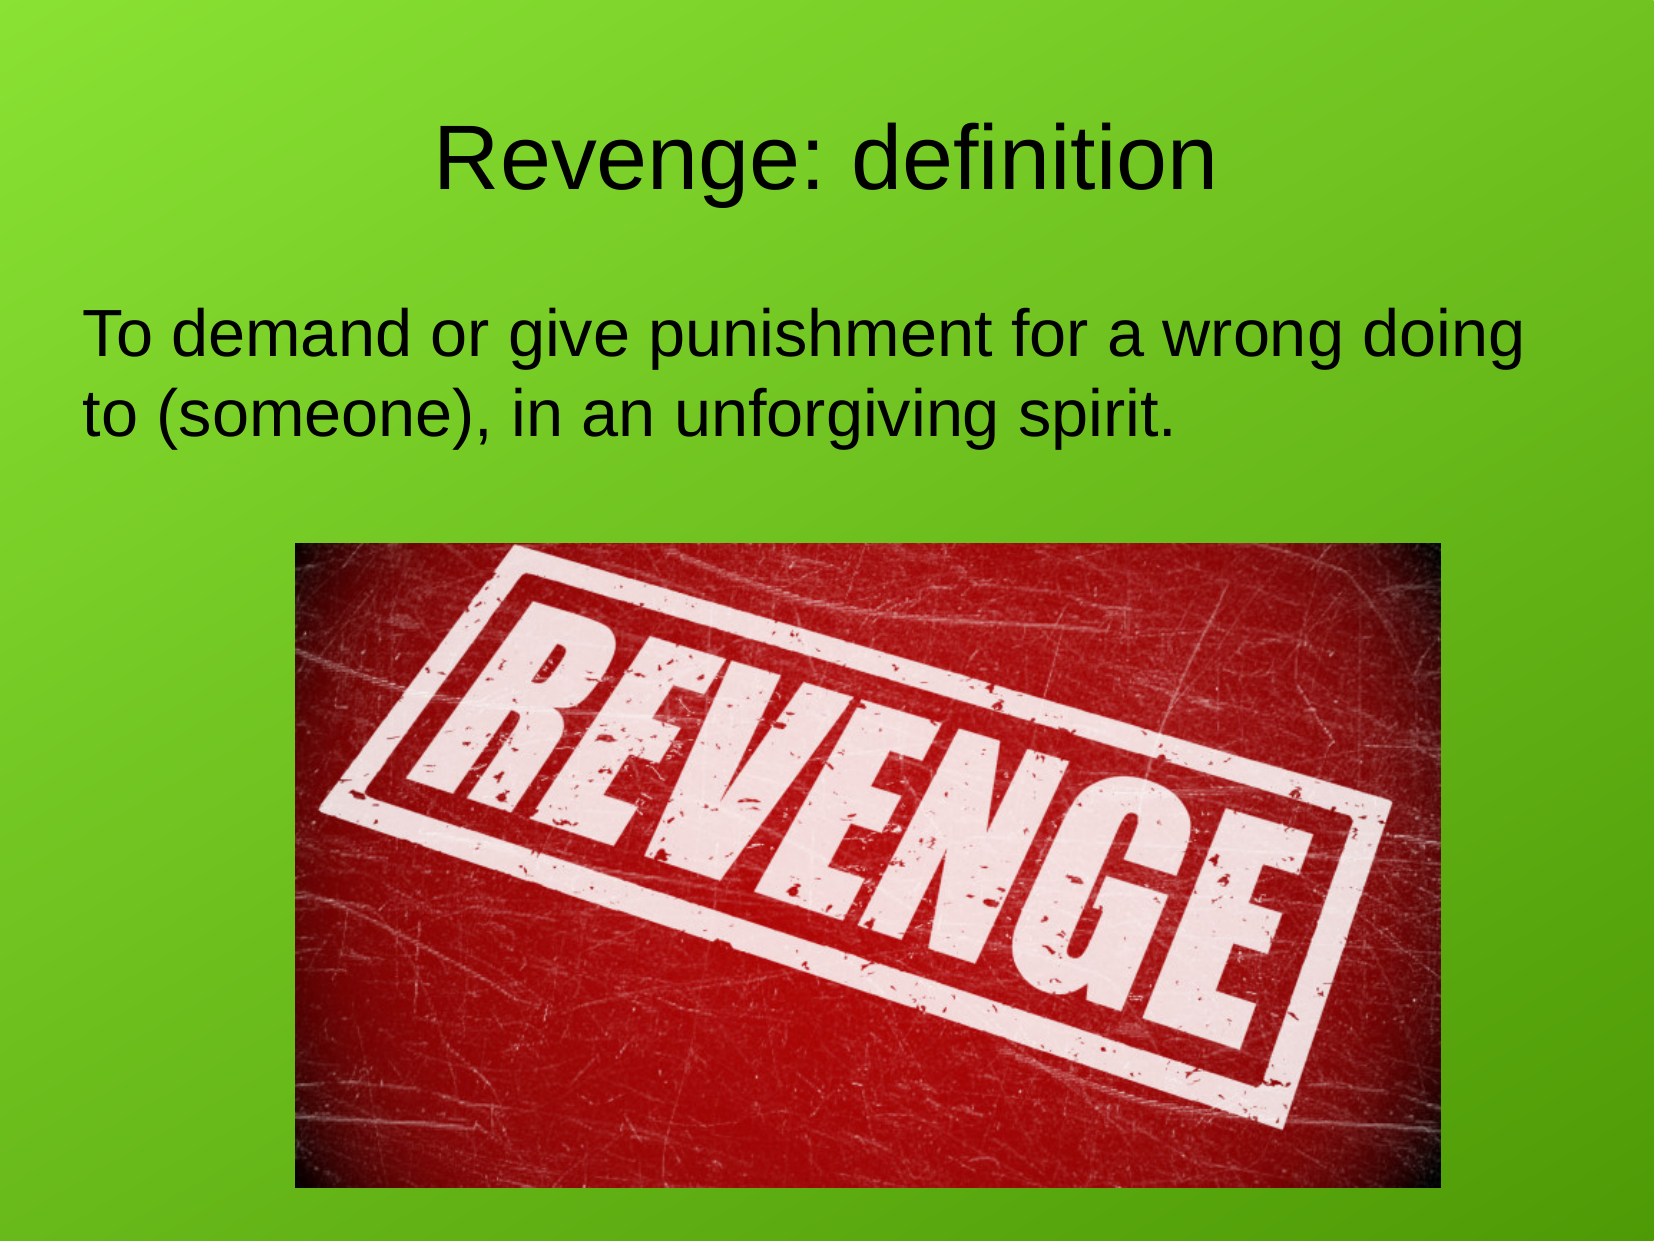

# Revenge: definition
To demand or give punishment for a wrong doing to (someone), in an unforgiving spirit.